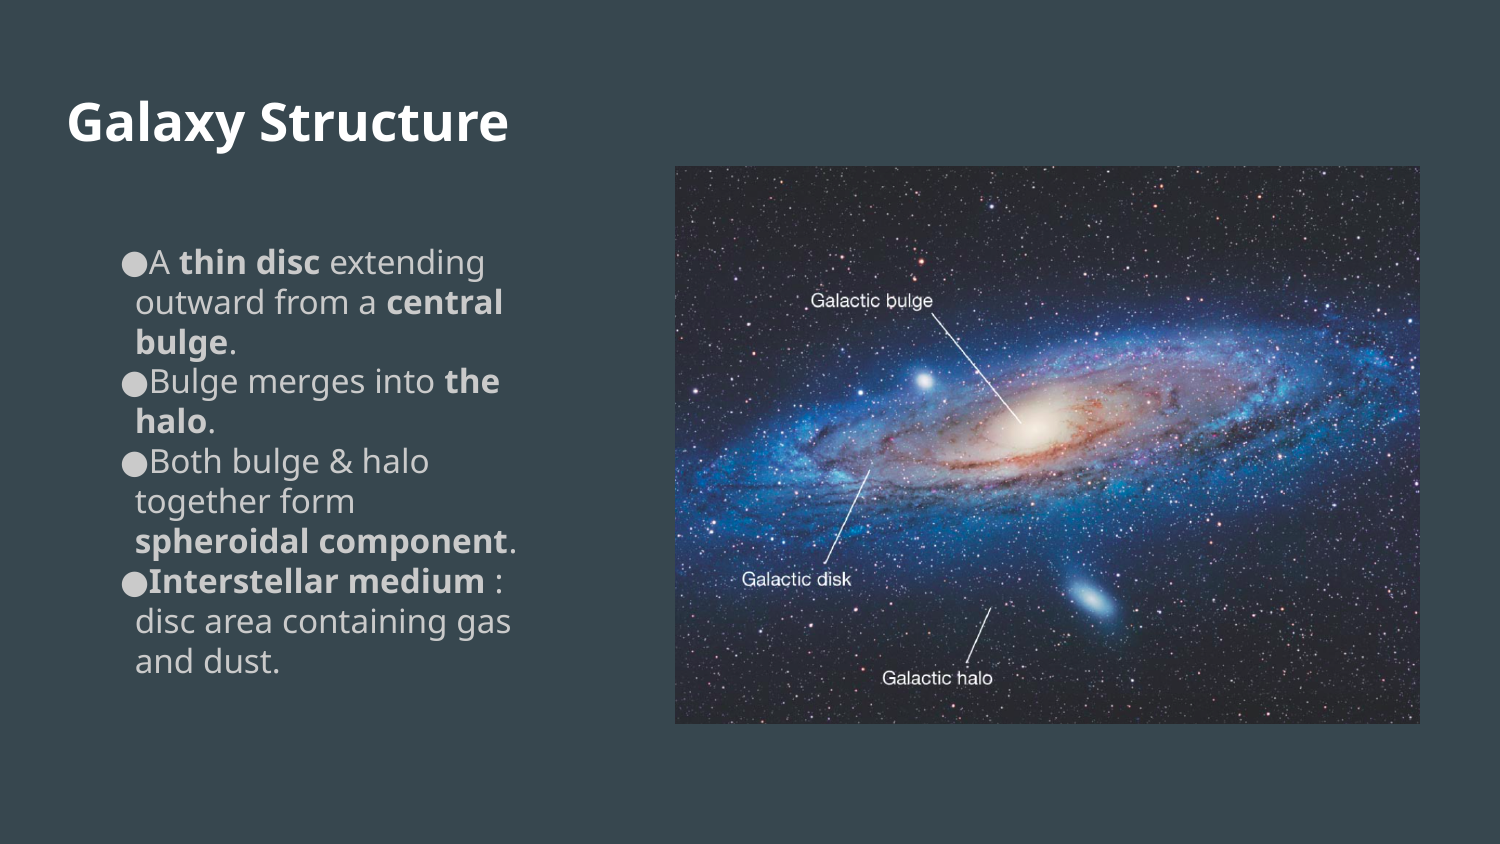

# Galaxy Structure
A thin disc extending outward from a central bulge.
Bulge merges into the halo.
Both bulge & halo together form spheroidal component.
Interstellar medium : disc area containing gas and dust.